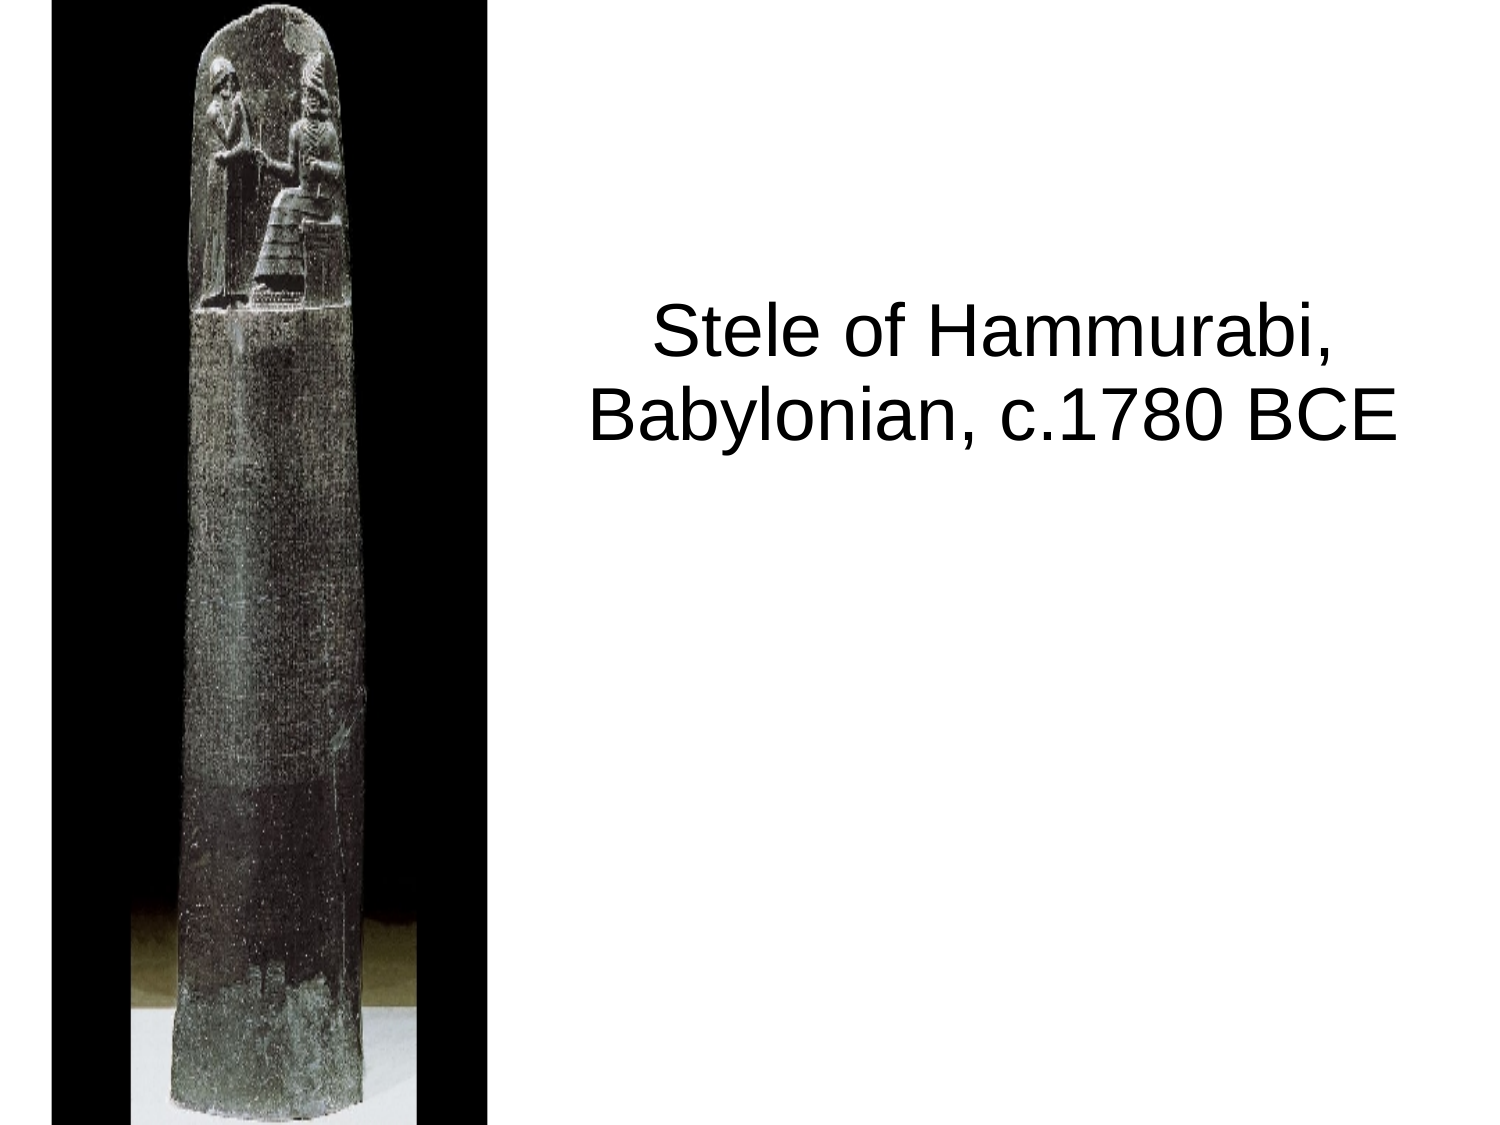

# Stele of Hammurabi, Babylonian, c.1780 BCE